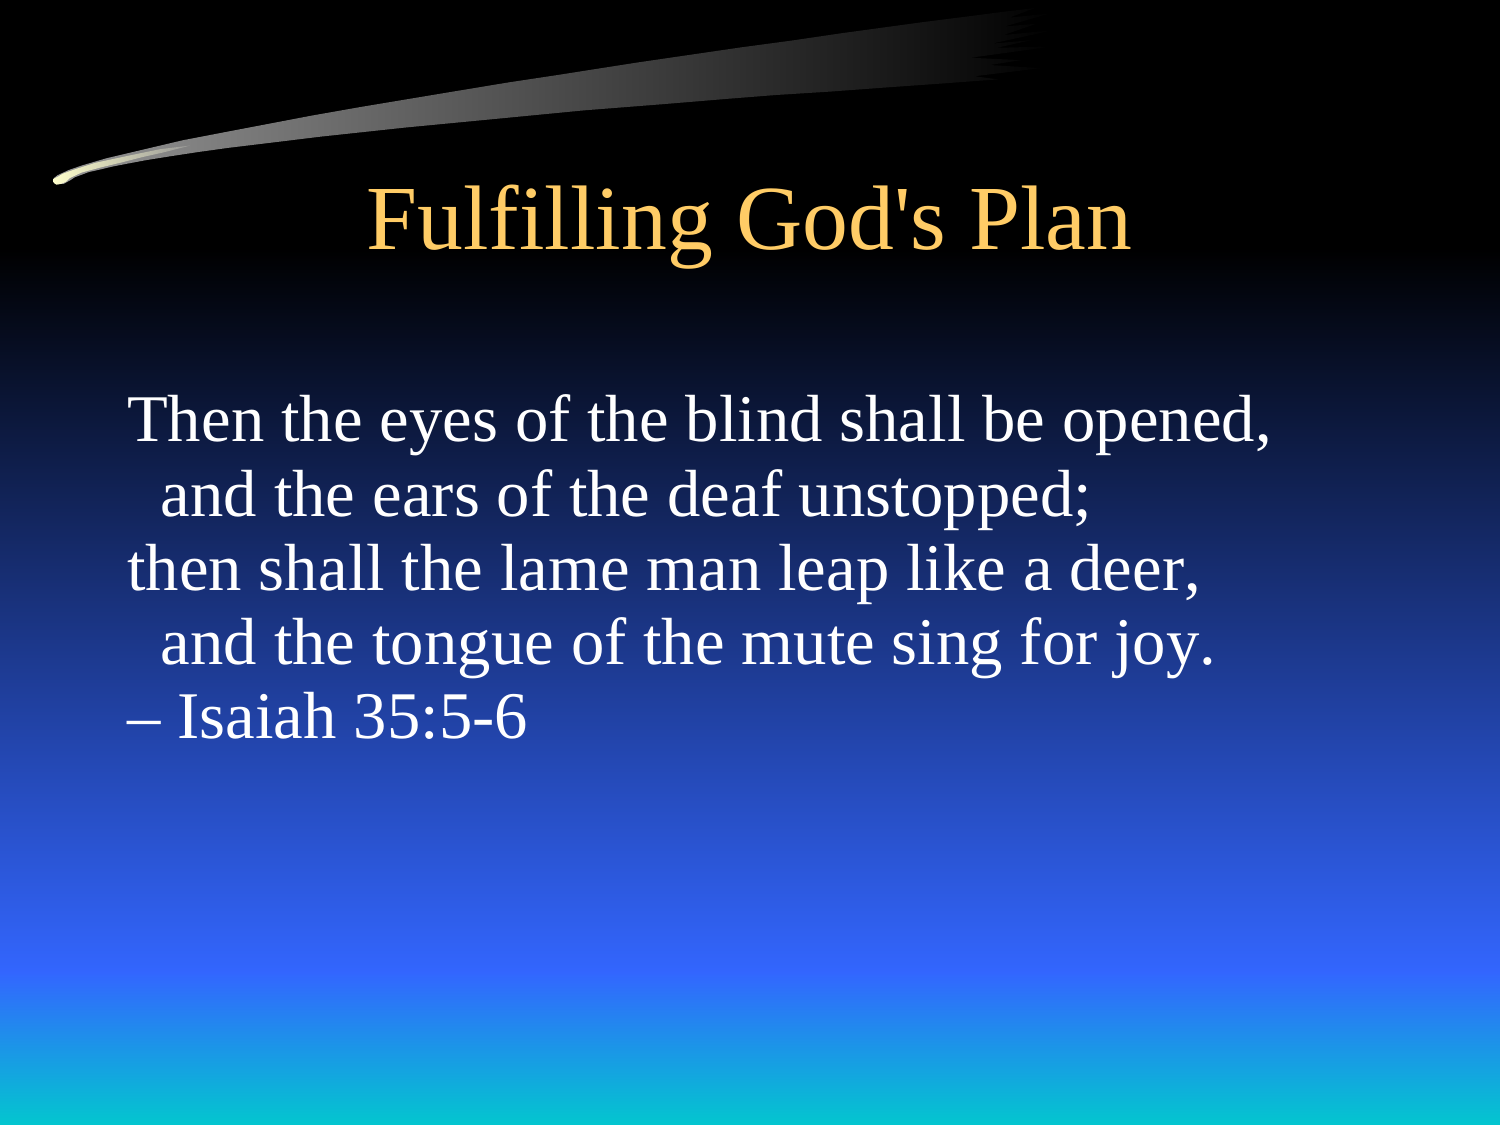

# Fulfilling God's Plan
Then the eyes of the blind shall be opened,
 and the ears of the deaf unstopped;
then shall the lame man leap like a deer,
 and the tongue of the mute sing for joy.
– Isaiah 35:5-6